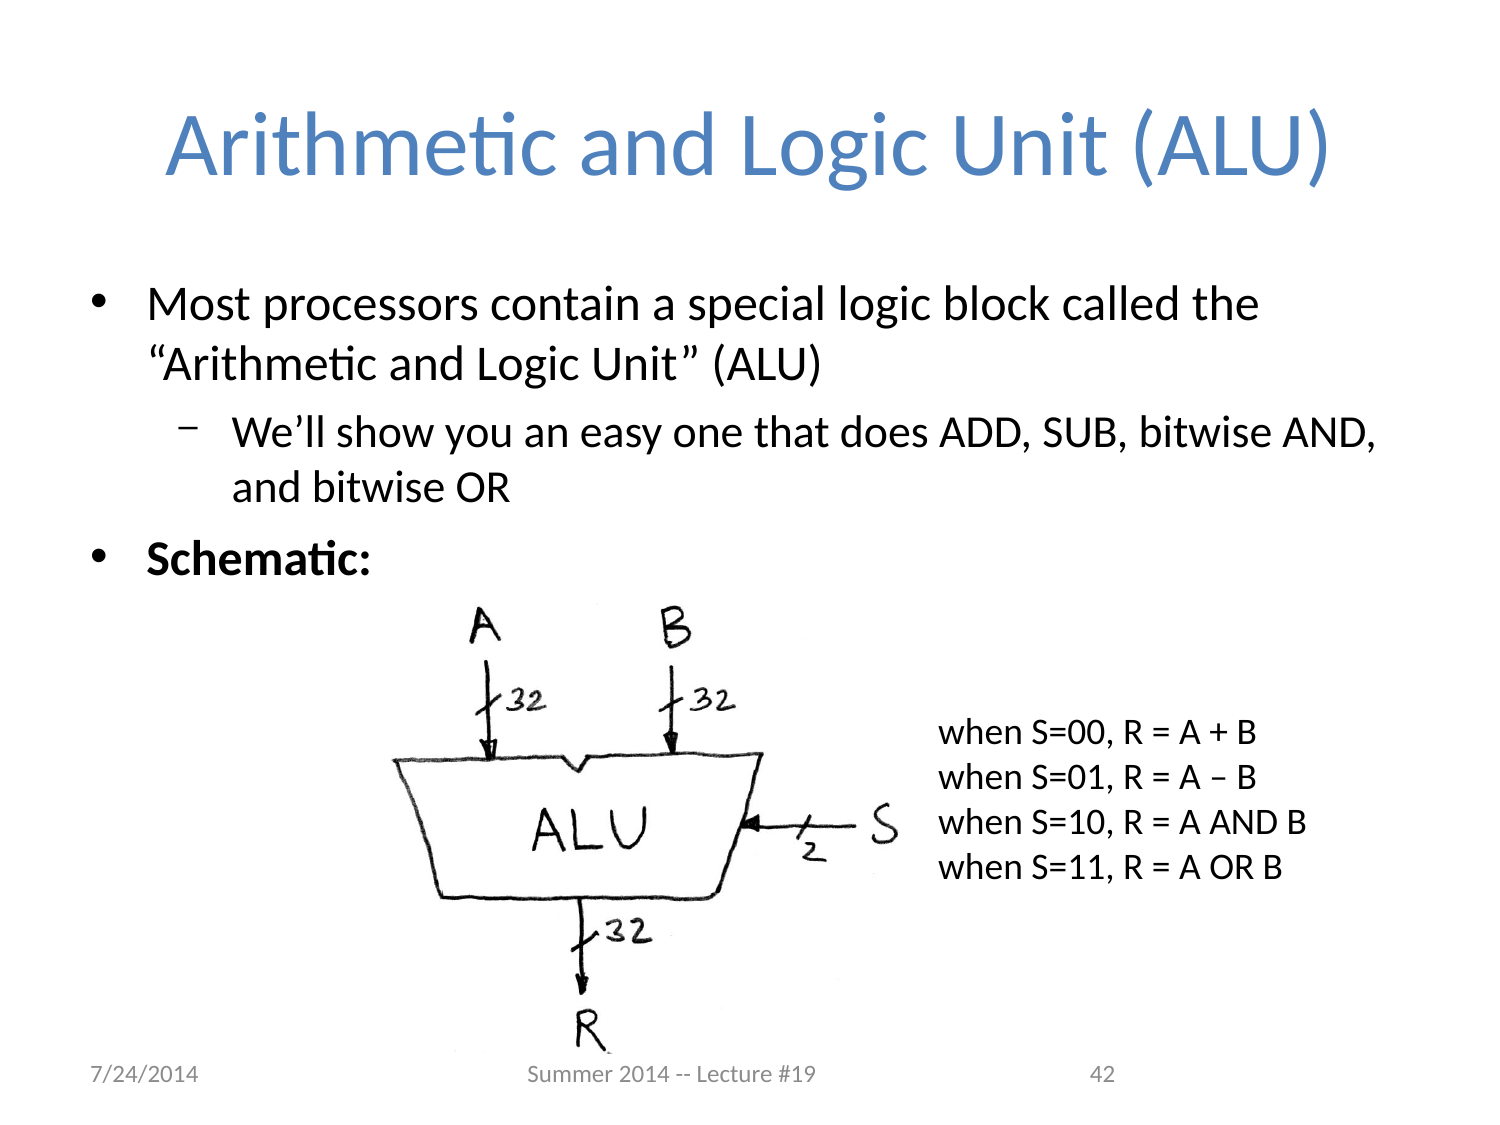

Arithmetic and Logic Unit (ALU)
# Most processors contain a special logic block called the “Arithmetic and Logic Unit” (ALU)
We’ll show you an easy one that does ADD, SUB, bitwise AND, and bitwise OR
Schematic:
when S=00, R = A + B
when S=01, R = A – B
when S=10, R = A AND B
when S=11, R = A OR B
7/24/2014
Summer 2014 -- Lecture #19